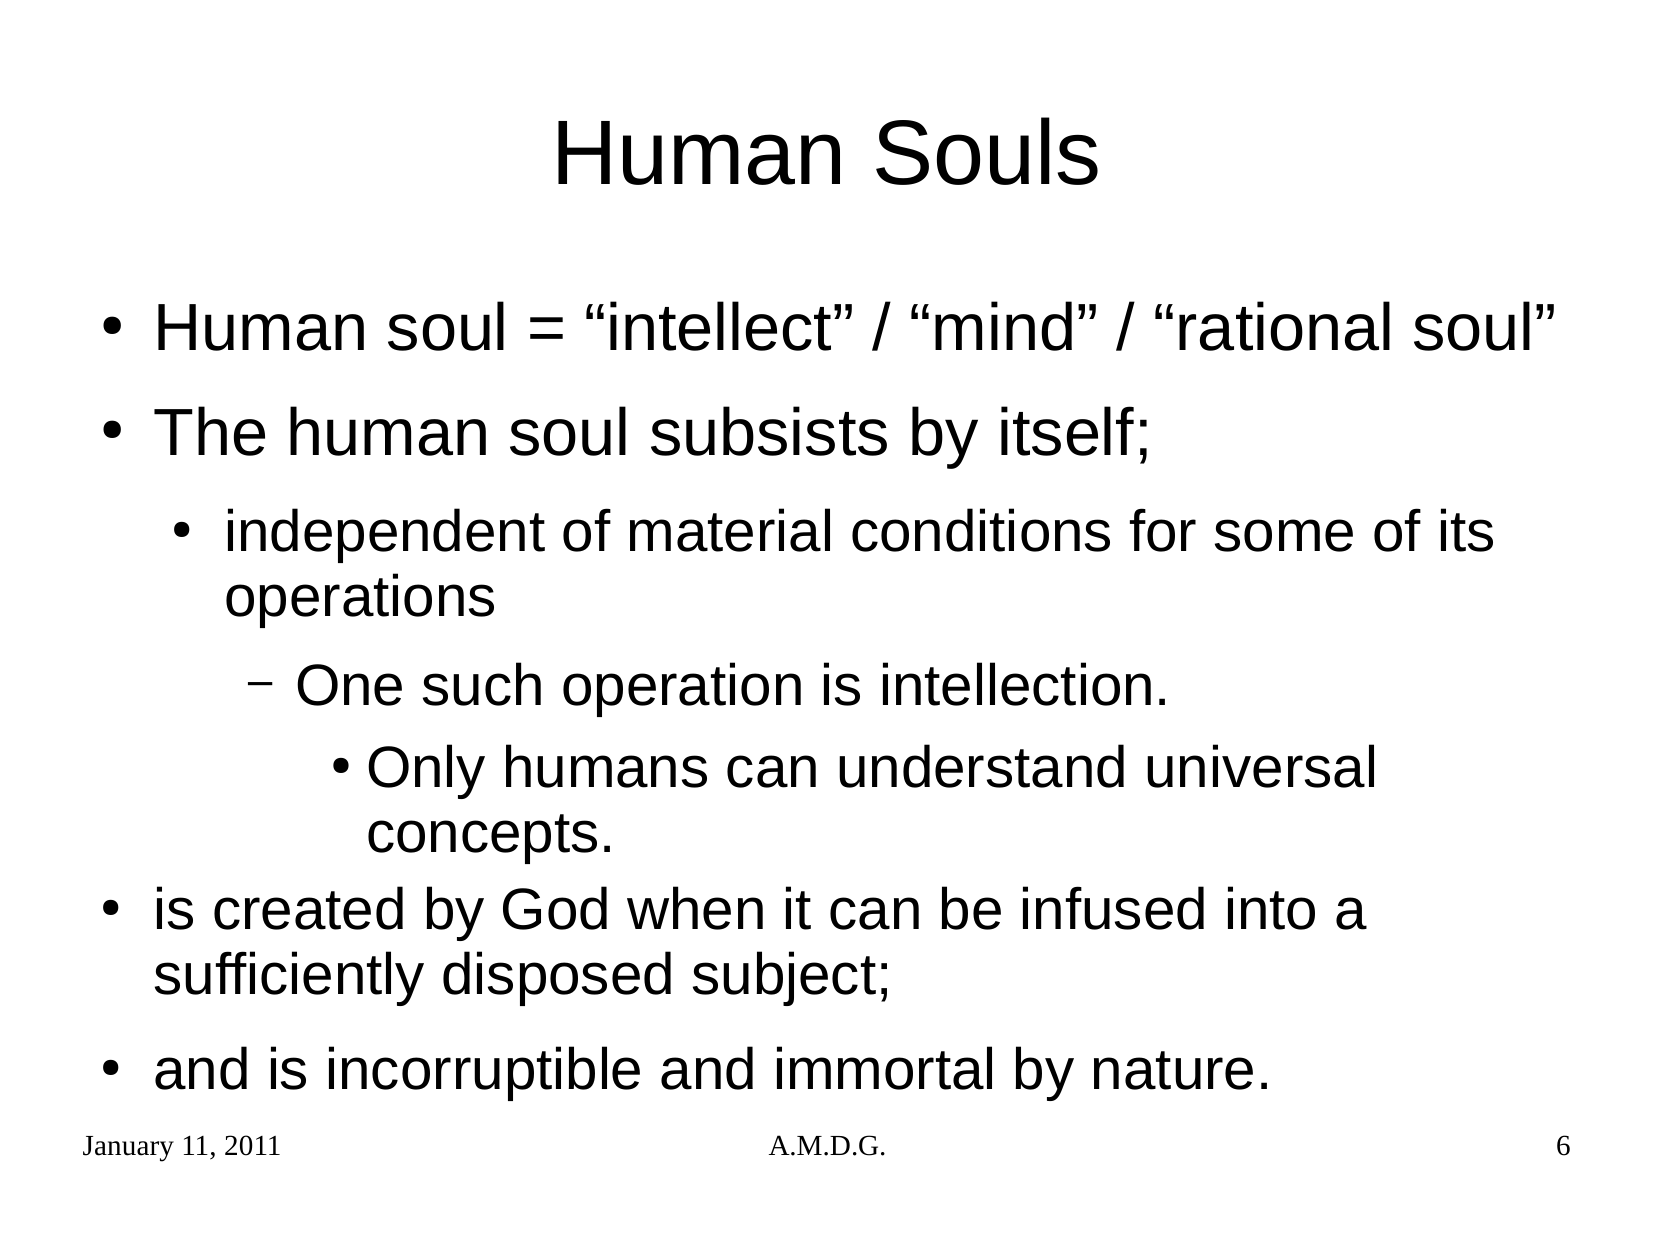

# Human Souls
Human soul = “intellect” / “mind” / “rational soul”
The human soul subsists by itself;
independent of material conditions for some of its operations
One such operation is intellection.
Only humans can understand universal concepts.
is created by God when it can be infused into a sufficiently disposed subject;
and is incorruptible and immortal by nature.
January 11, 2011
A.M.D.G.
6